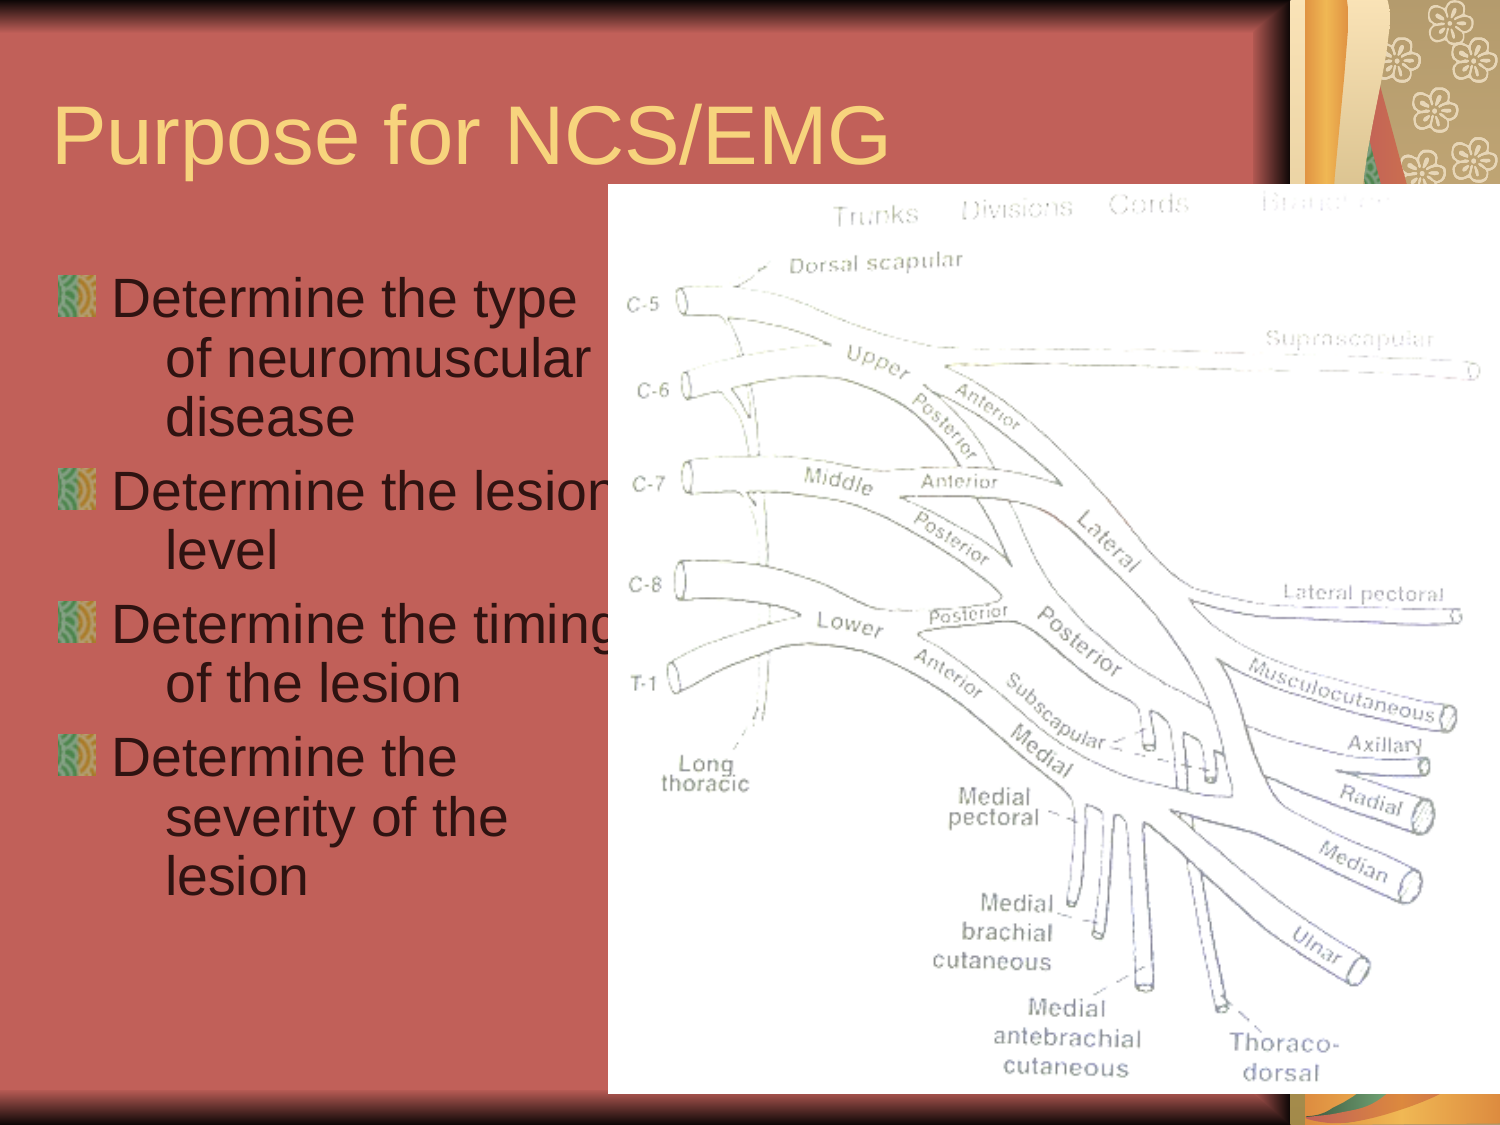

# Purpose for NCS/EMG
Determine the type of neuromuscular disease
Determine the lesion level
Determine the timing of the lesion
Determine the severity of the lesion